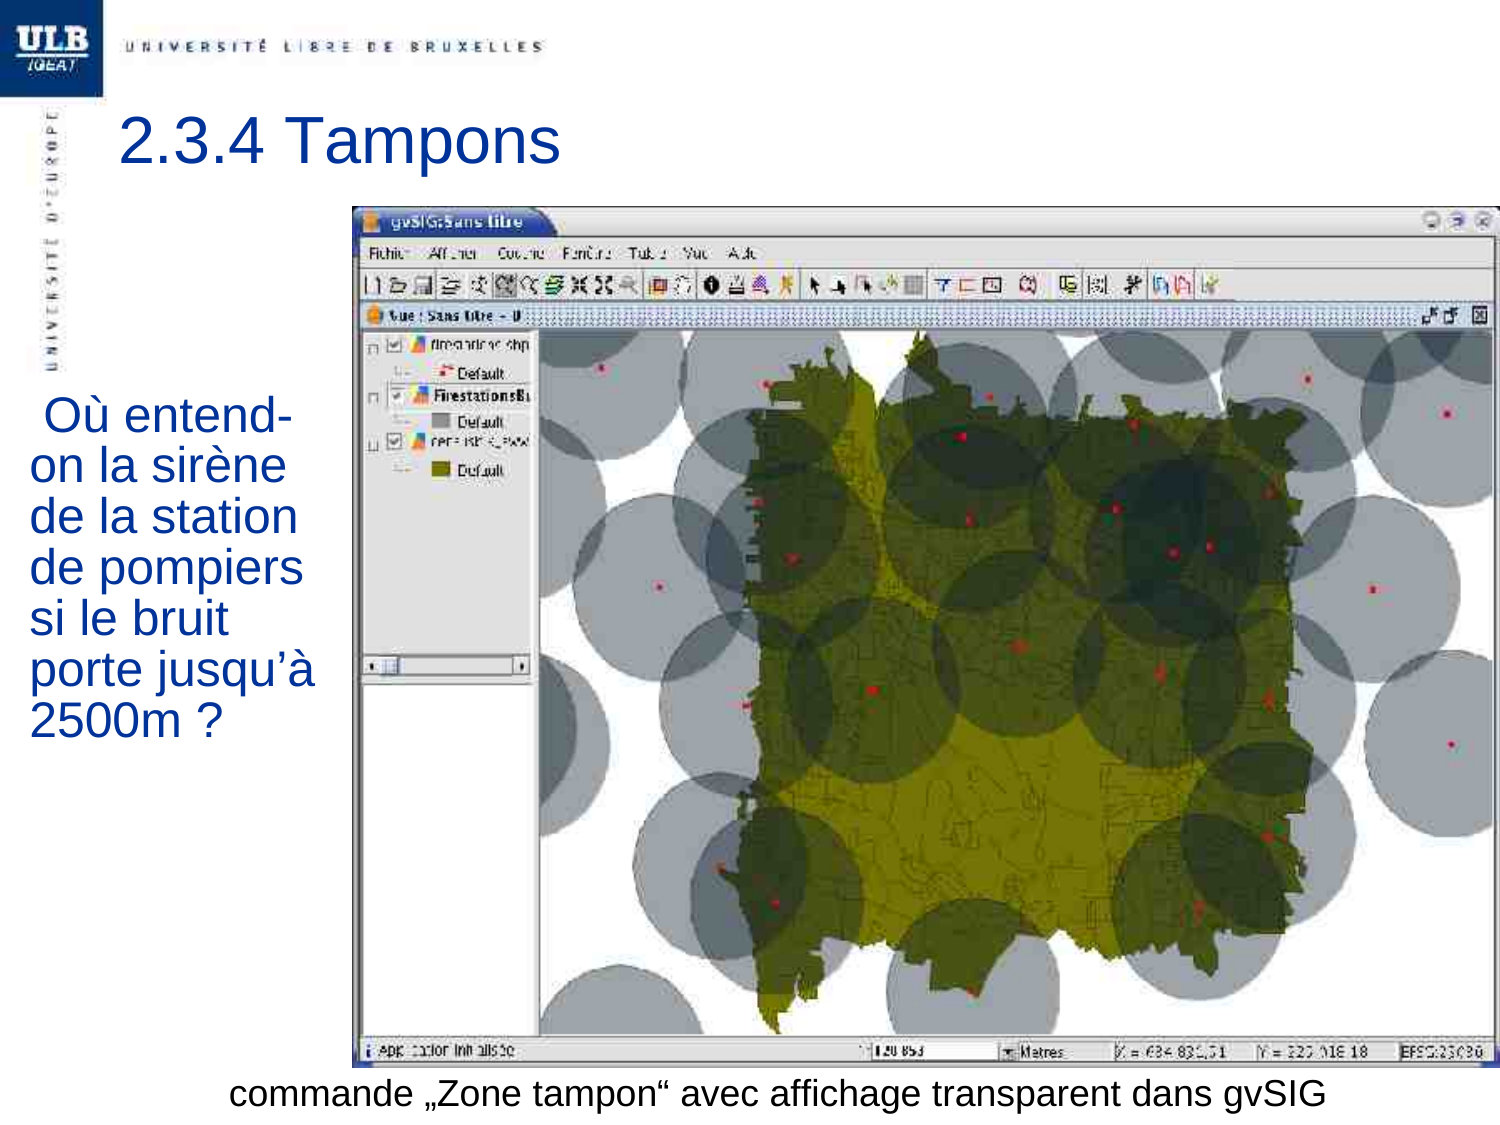

2.3.4 Tampons
 Où entend-on la sirène de la station de pompiers si le bruit porte jusqu’à 2500m ?
commande „Zone tampon“ avec affichage transparent dans gvSIG